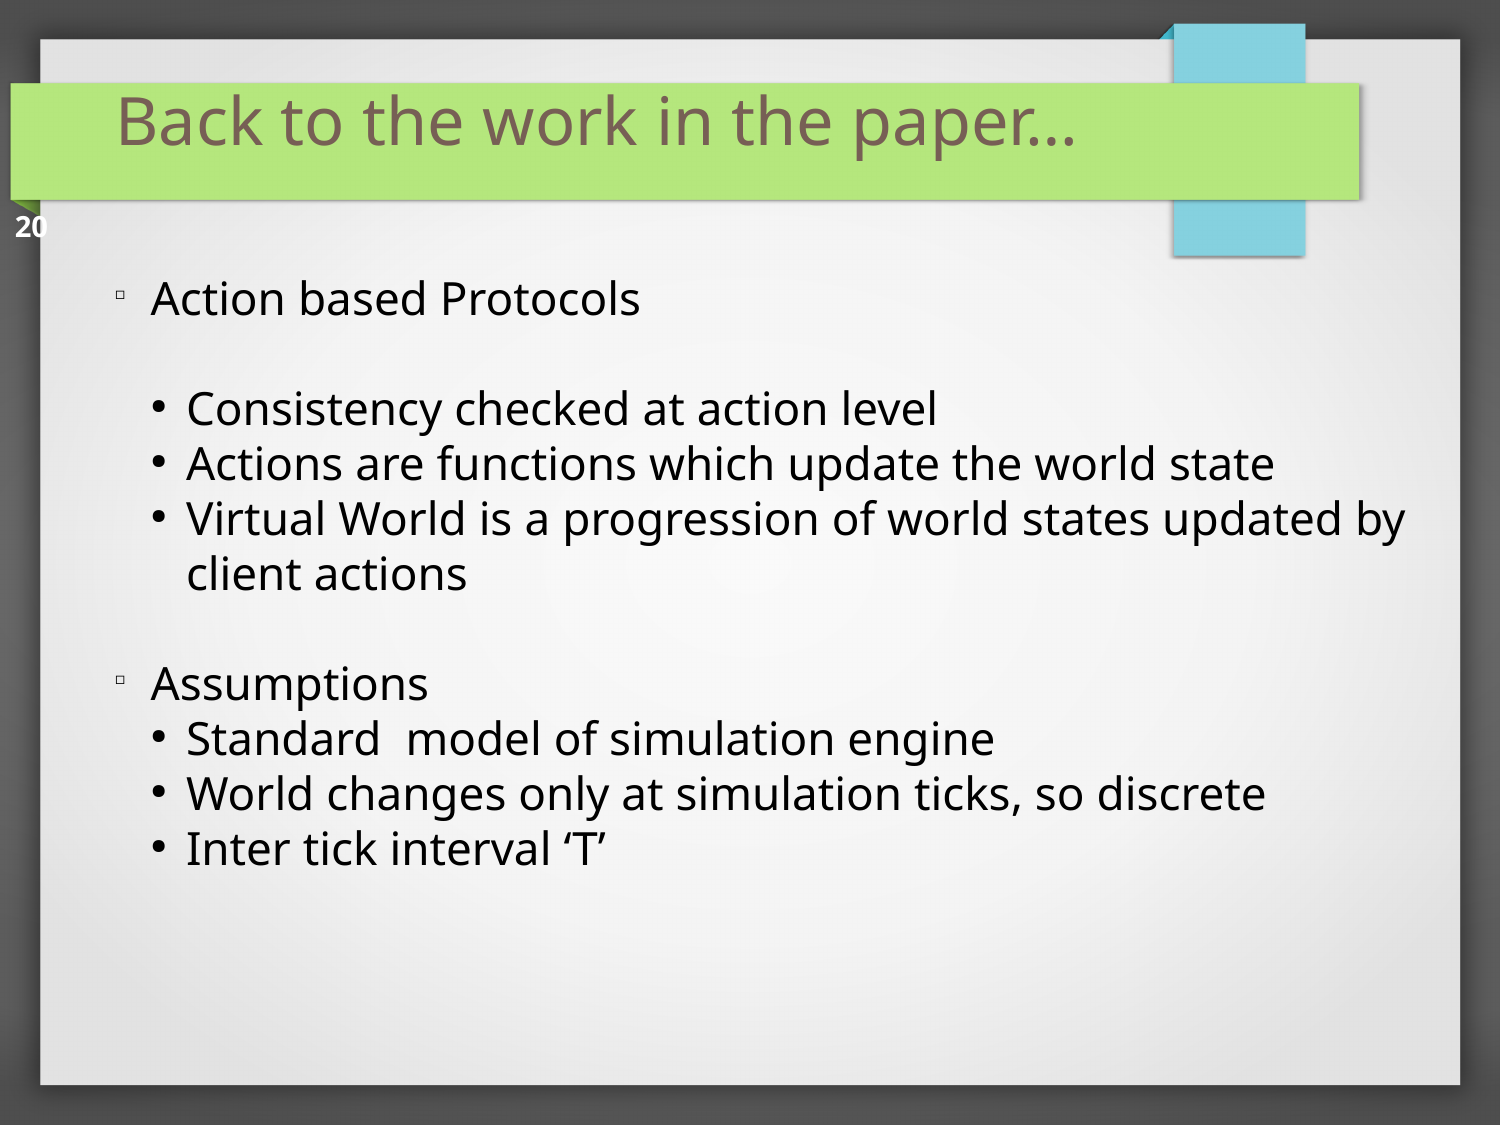

Back to the work in the paper…
Action based Protocols
Consistency checked at action level
Actions are functions which update the world state
Virtual World is a progression of world states updated by client actions
Assumptions
Standard model of simulation engine
World changes only at simulation ticks, so discrete
Inter tick interval ‘T’